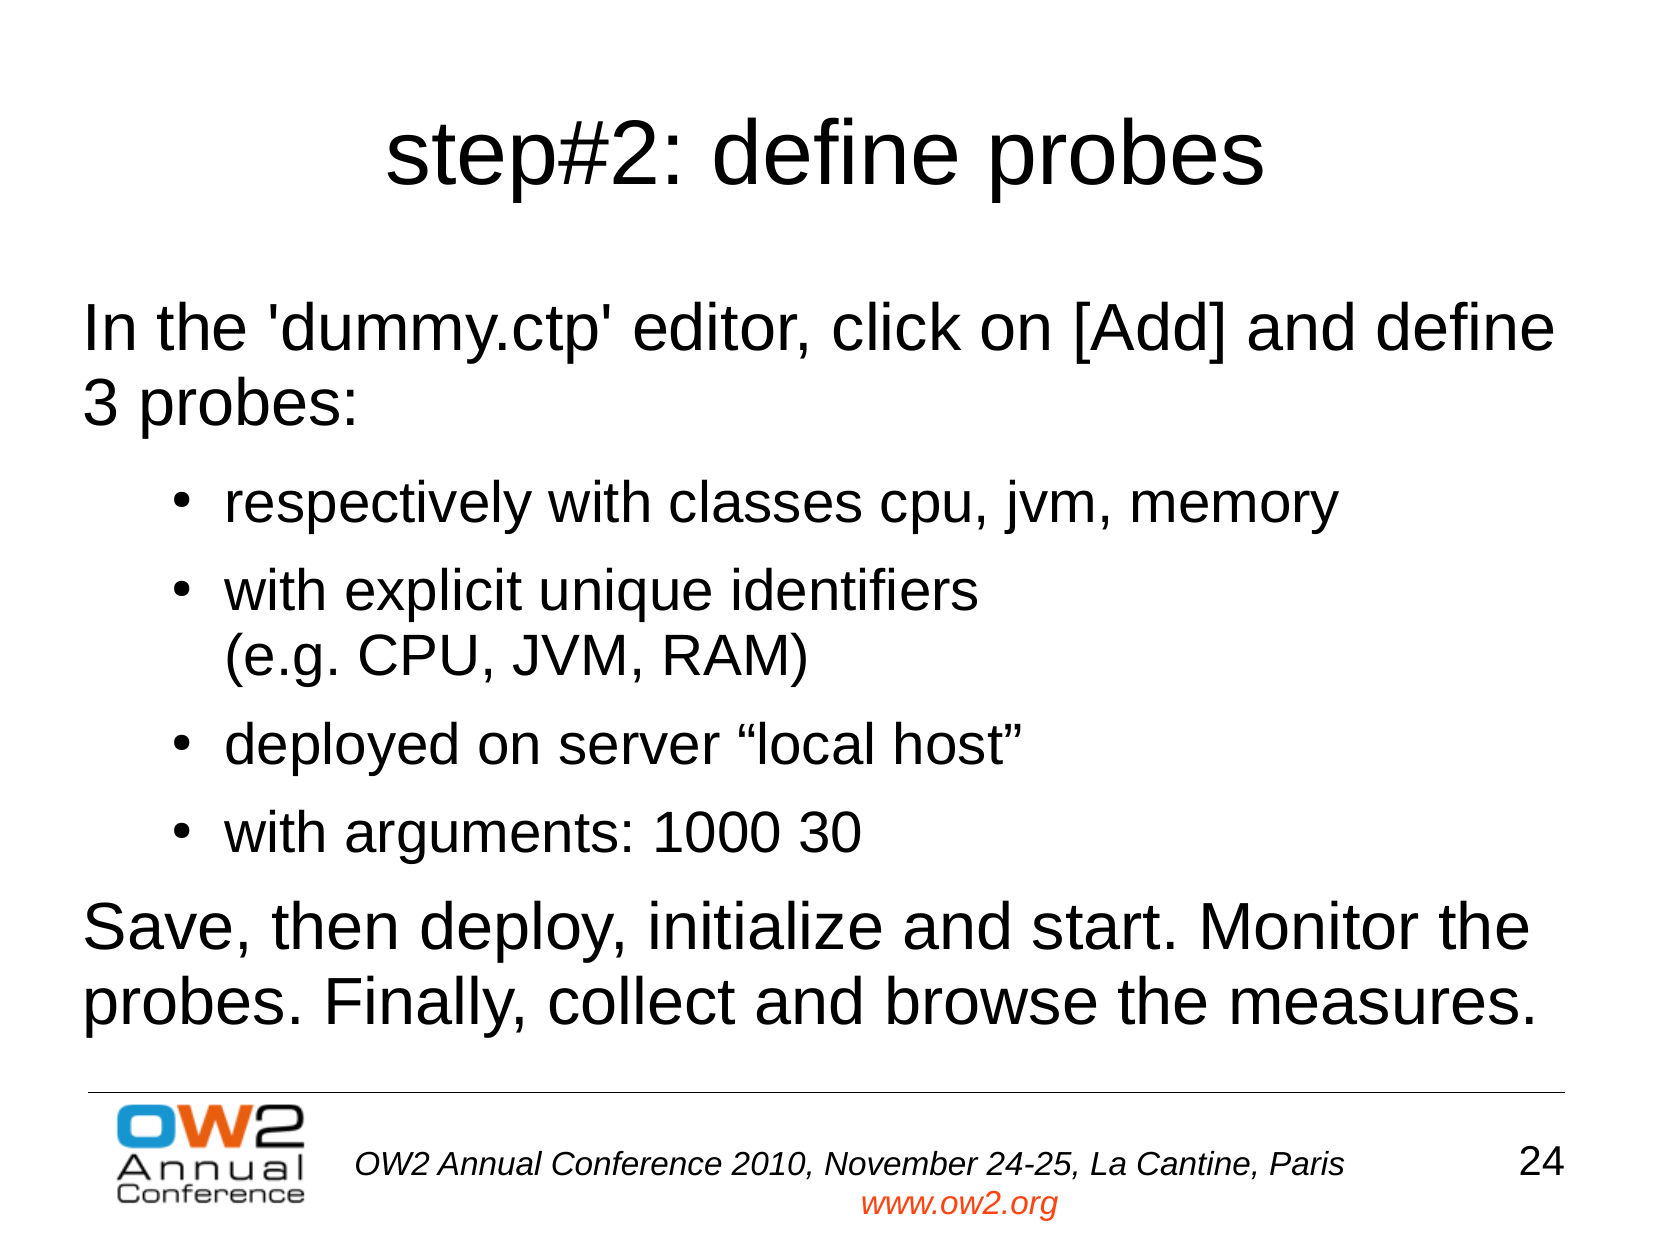

# step#2: define probes
In the 'dummy.ctp' editor, click on [Add] and define 3 probes:
respectively with classes cpu, jvm, memory
with explicit unique identifiers
(e.g. CPU, JVM, RAM)
deployed on server “local host”
with arguments: 1000 30
Save, then deploy, initialize and start. Monitor the probes. Finally, collect and browse the measures.